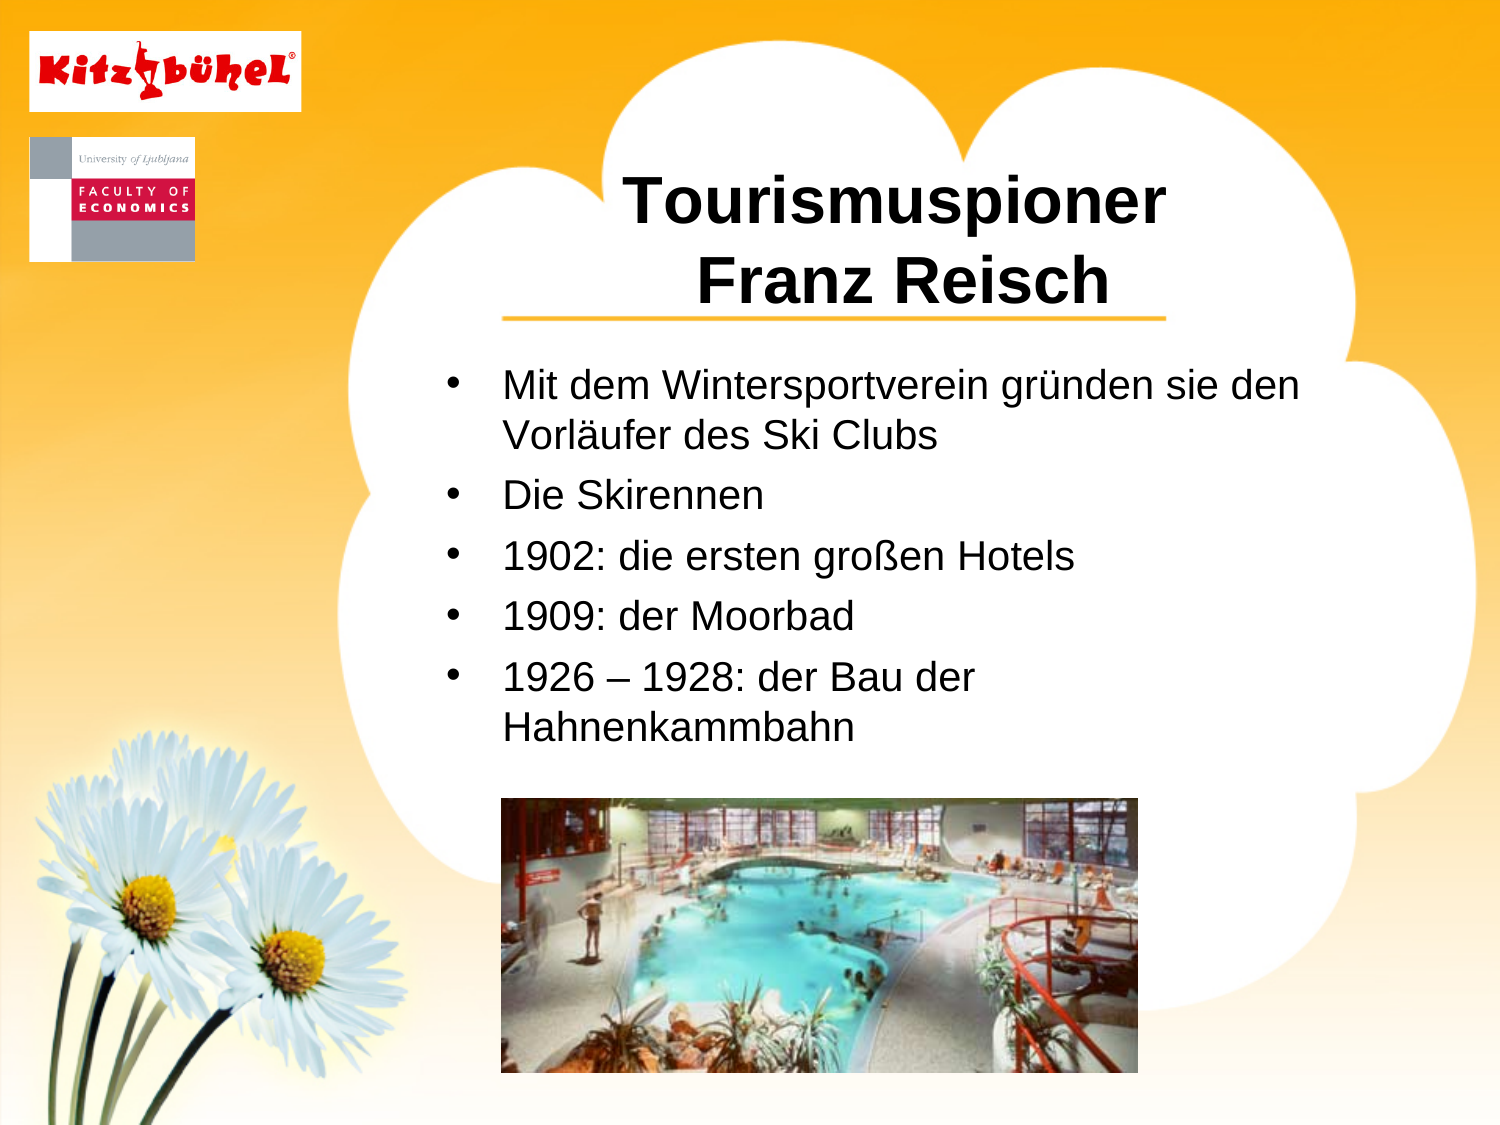

# Tourismuspioner Franz Reisch
Mit dem Wintersportverein gründen sie den Vorläufer des Ski Clubs
Die Skirennen
1902: die ersten großen Hotels
1909: der Moorbad
1926 – 1928: der Bau der Hahnenkammbahn